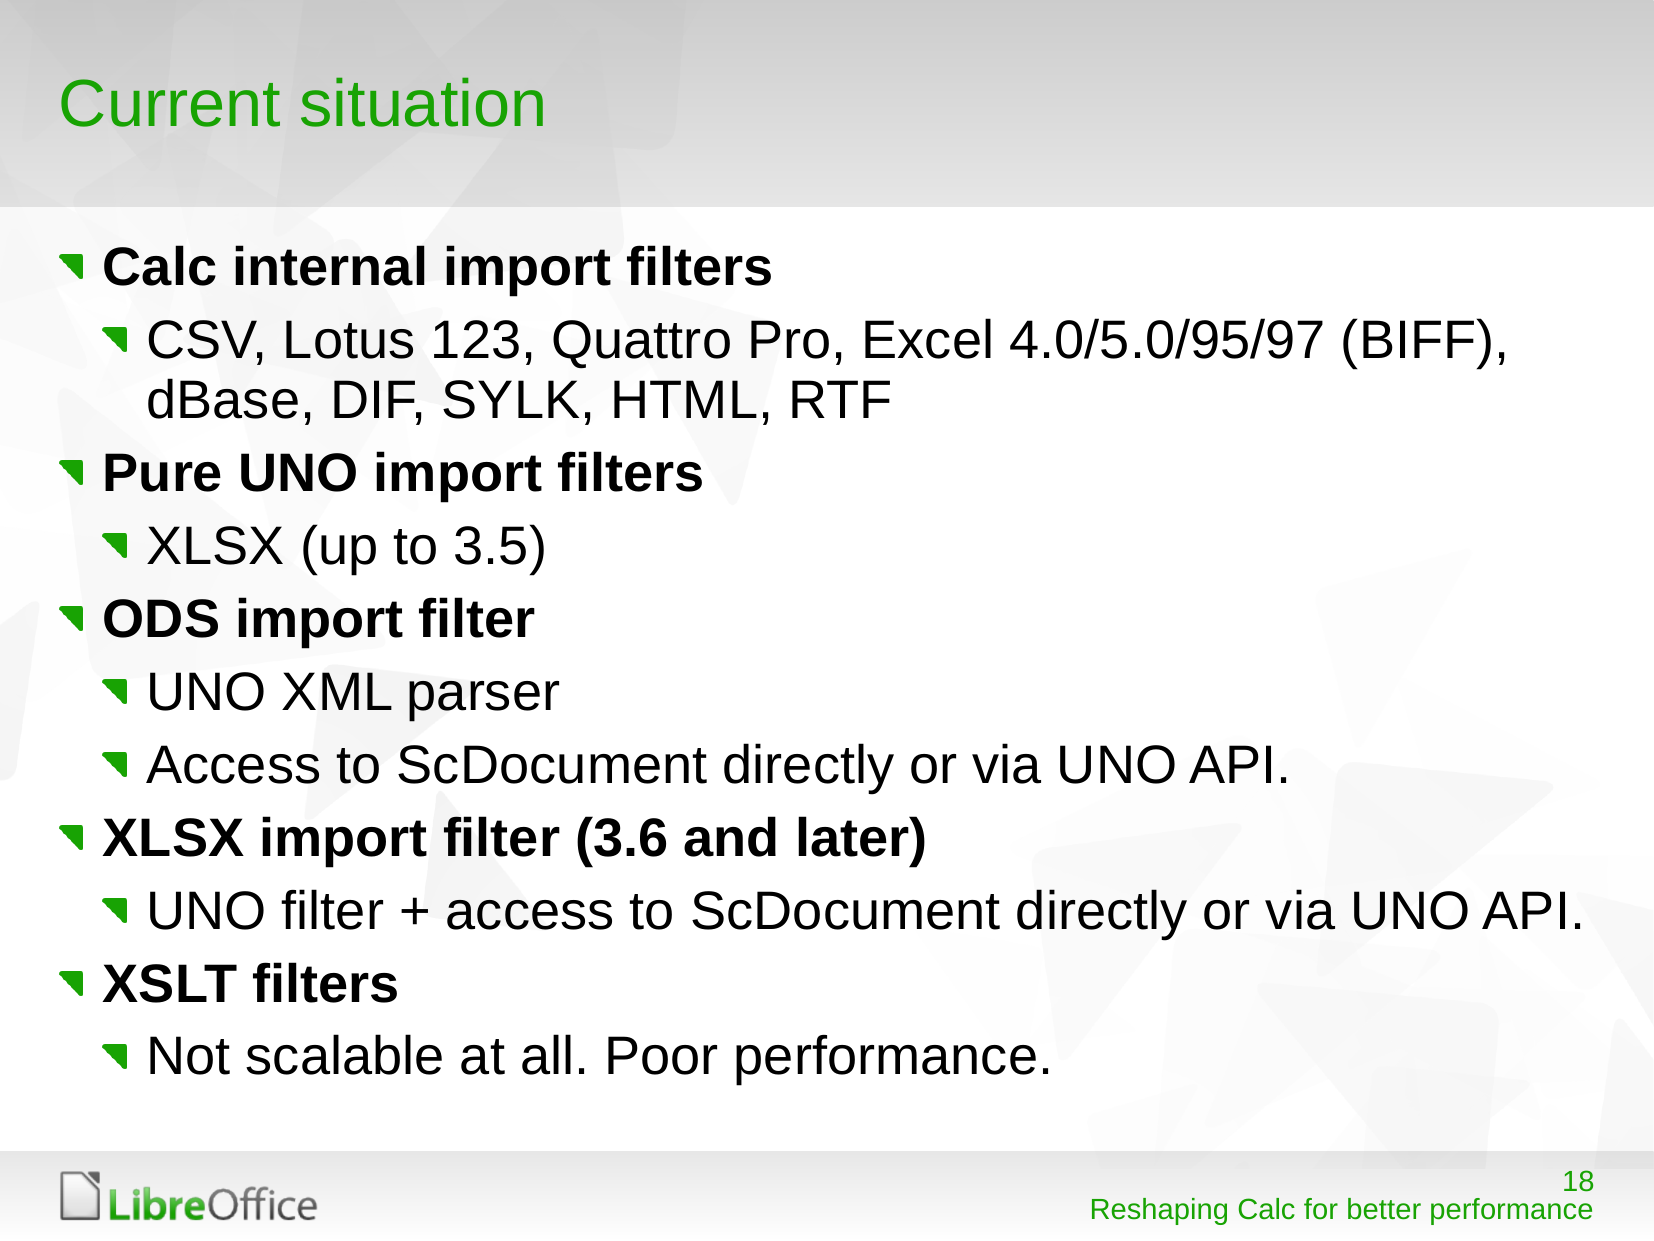

# Current situation
Calc internal import filters
CSV, Lotus 123, Quattro Pro, Excel 4.0/5.0/95/97 (BIFF), dBase, DIF, SYLK, HTML, RTF
Pure UNO import filters
XLSX (up to 3.5)
ODS import filter
UNO XML parser
Access to ScDocument directly or via UNO API.
XLSX import filter (3.6 and later)
UNO filter + access to ScDocument directly or via UNO API.
XSLT filters
Not scalable at all. Poor performance.
18
Reshaping Calc for better performance